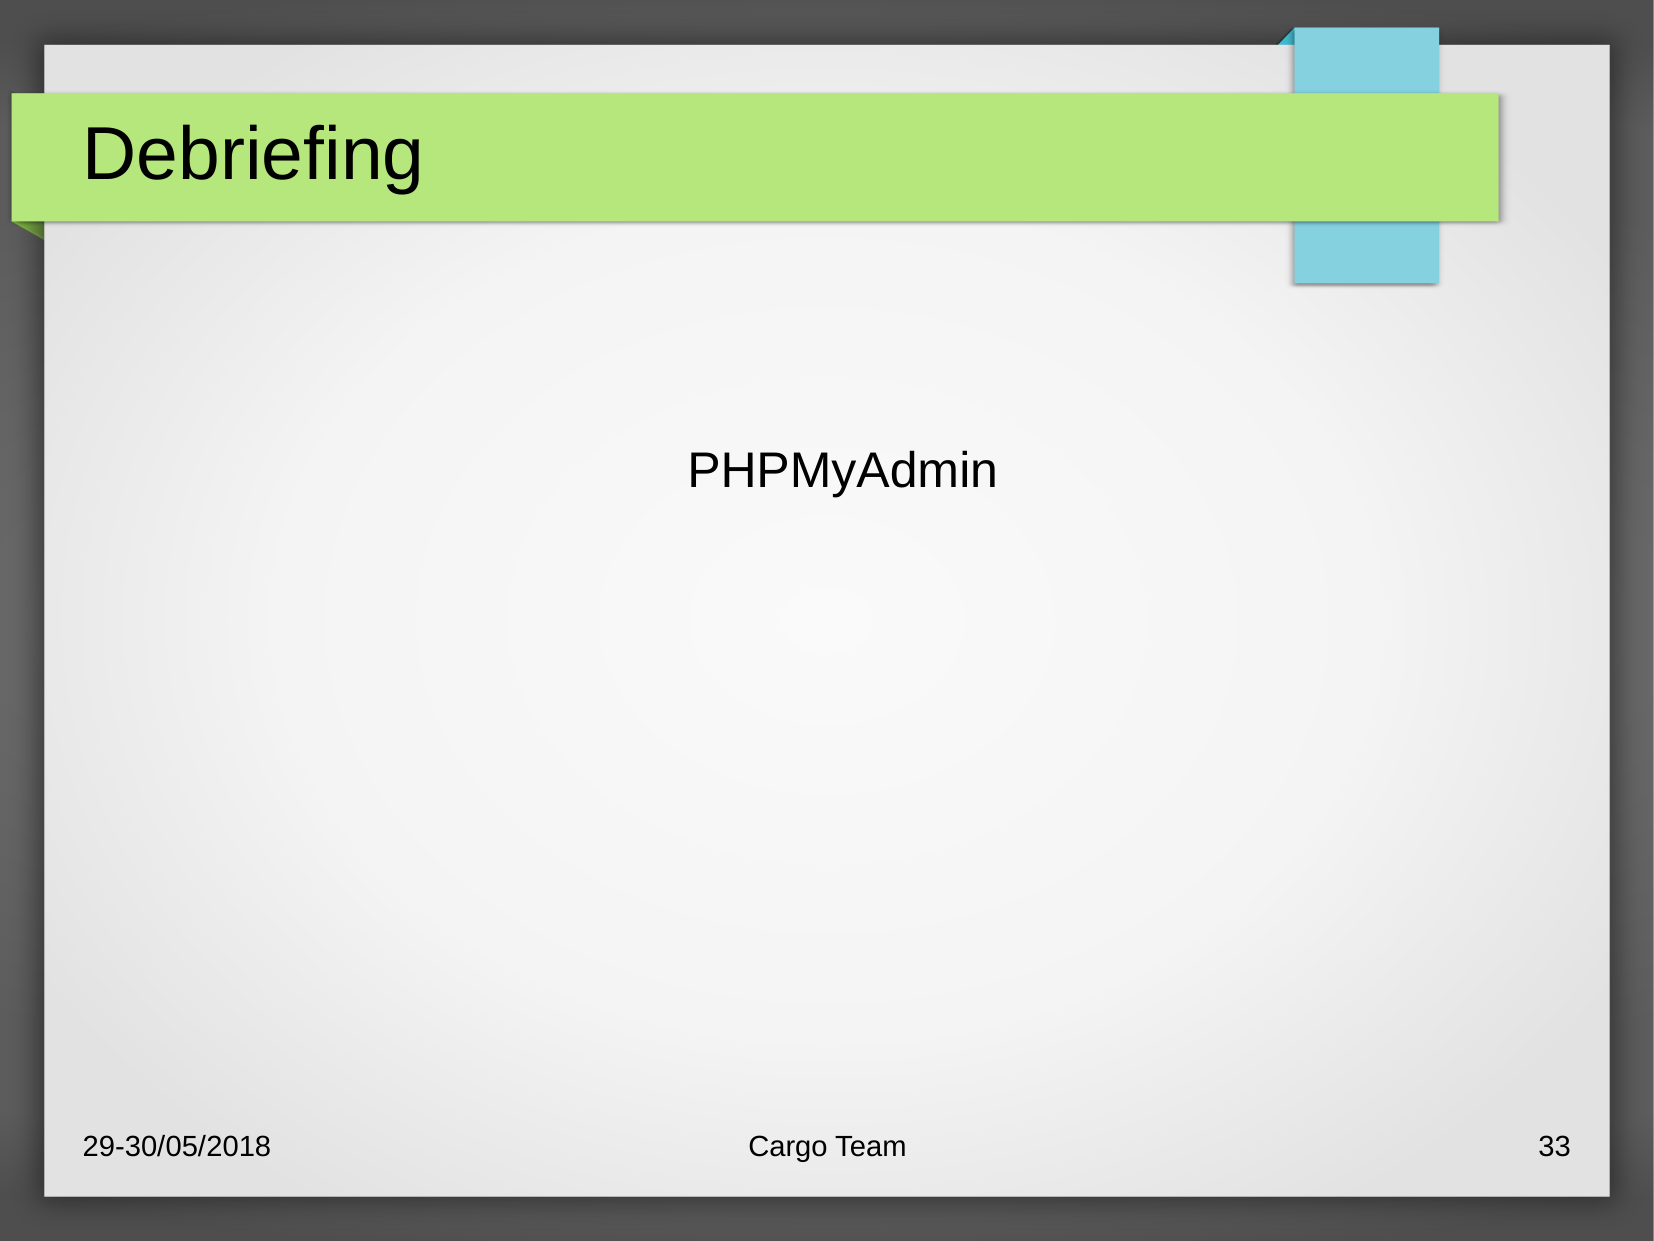

# Debriefing
PHPMyAdmin
29-30/05/2018
Cargo Team
33